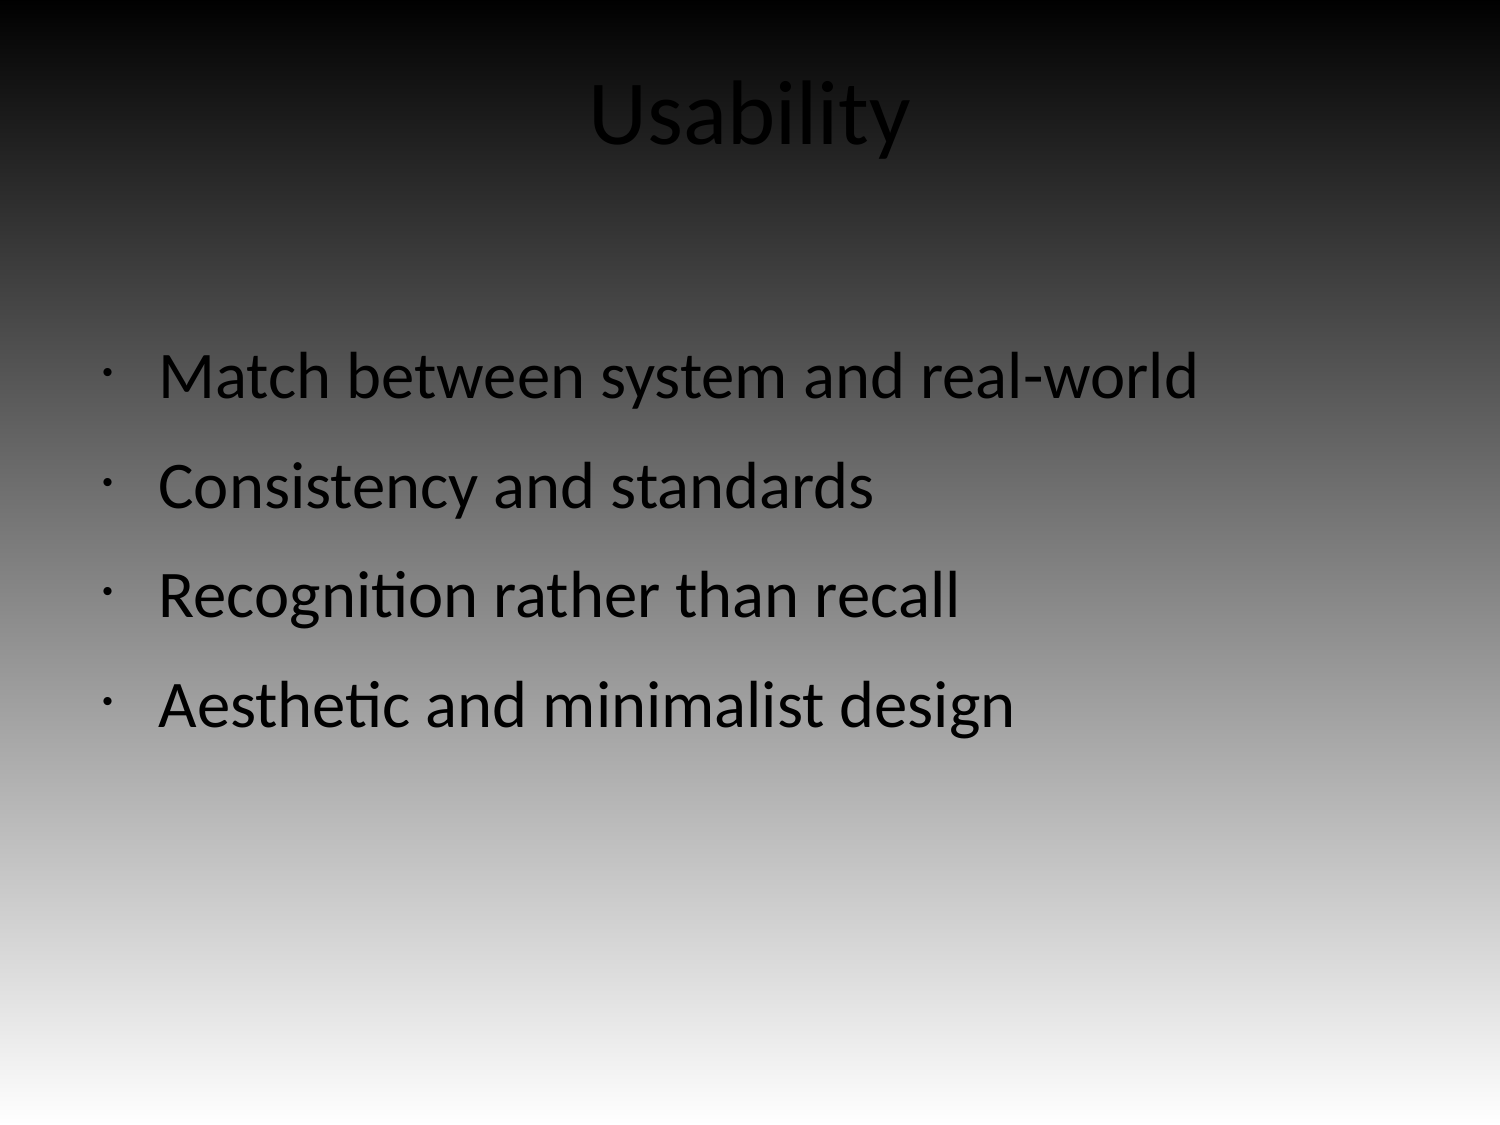

# Usability
Match between system and real-world
Consistency and standards
Recognition rather than recall
Aesthetic and minimalist design